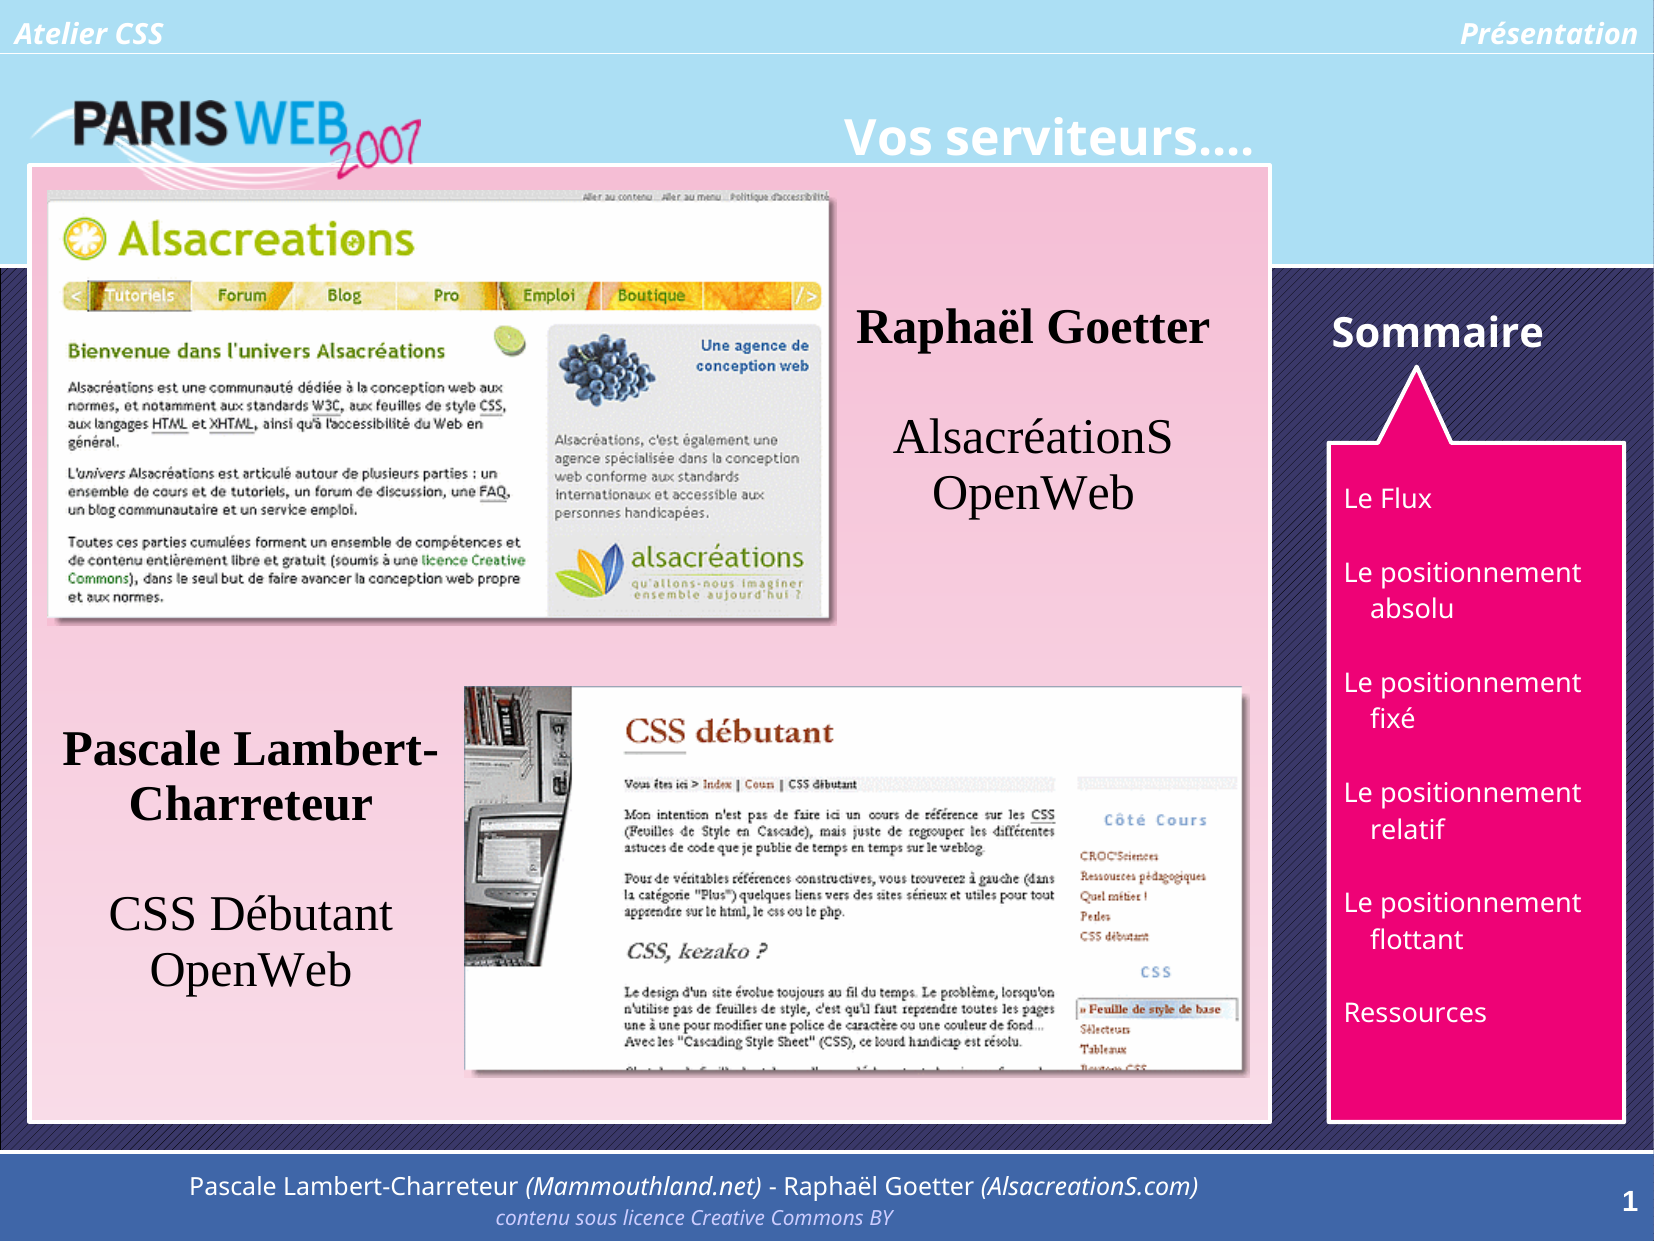

Présentation
Vos serviteurs....
#
Raphaël Goetter
AlsacréationS
OpenWeb
Le Flux
Le positionnement absolu
Le positionnement fixé
Le positionnement relatif
Le positionnement flottant
Ressources
Pascale Lambert-Charreteur
CSS Débutant
OpenWeb
1